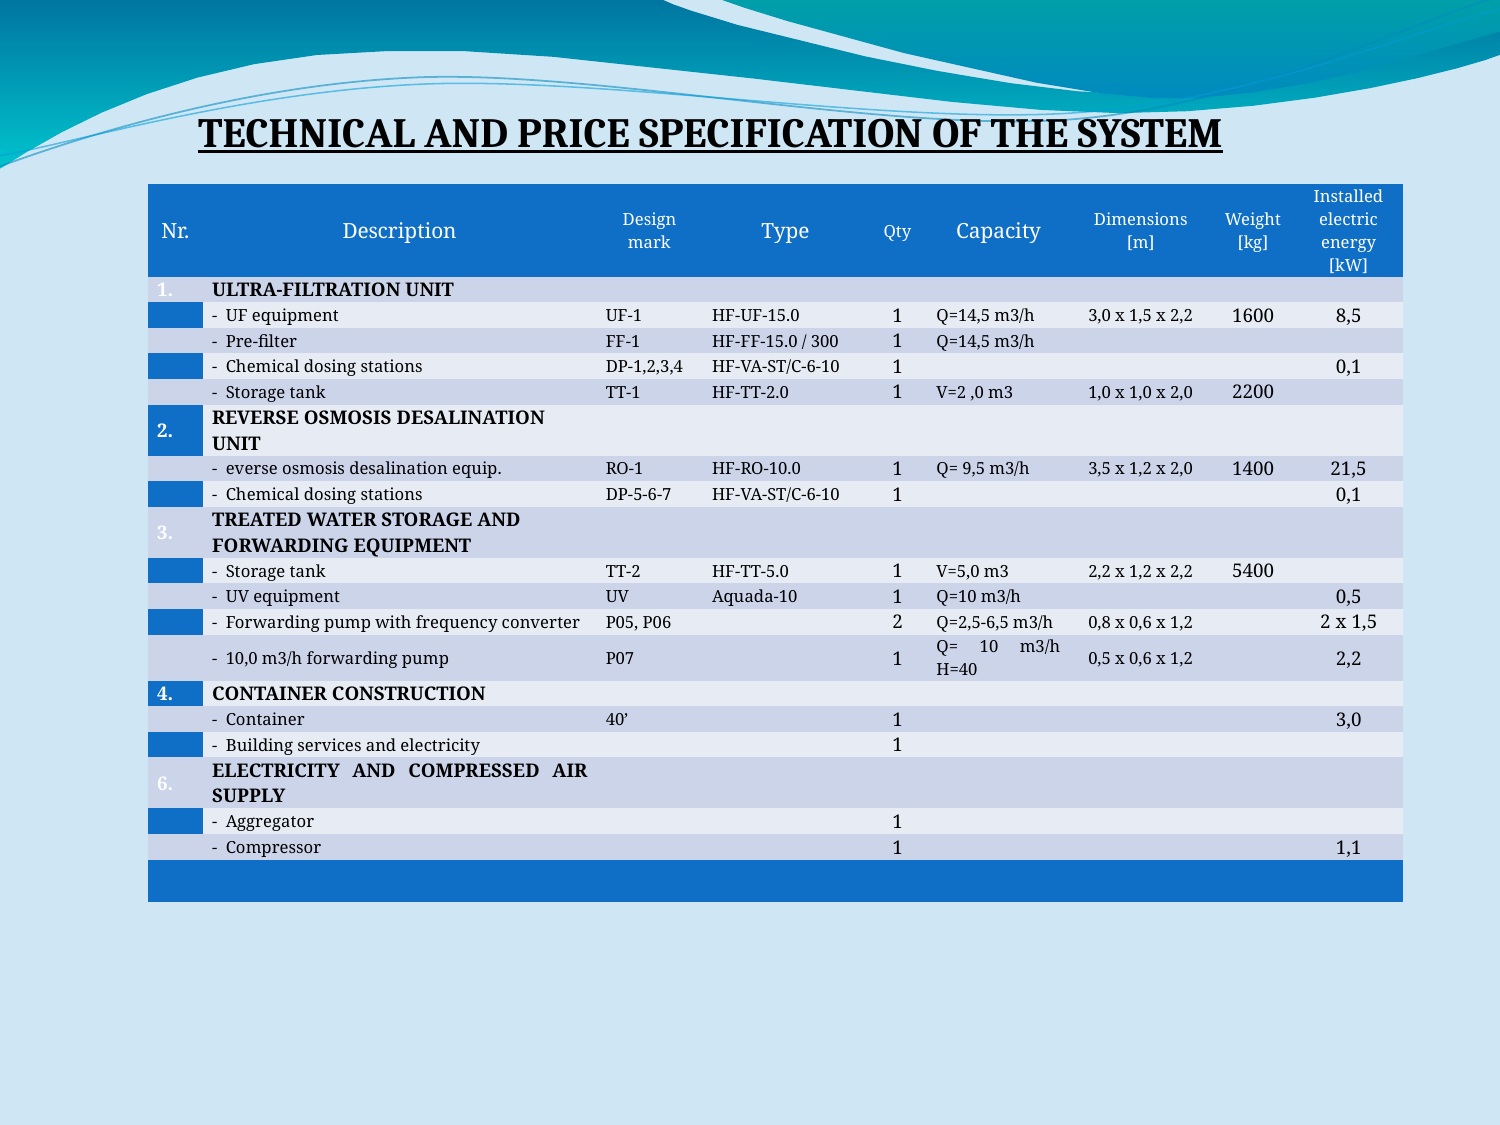

TECHNICAL AND PRICE SPECIFICATION OF THE SYSTEM
| Nr. | Description | Design mark | Type | Qty | Capacity | Dimensions [m] | Weight [kg] | Installed electric energy [kW] |
| --- | --- | --- | --- | --- | --- | --- | --- | --- |
| 1. | ULTRA-FILTRATION UNIT | | | | | | | |
| | - UF equipment | UF-1 | HF-UF-15.0 | 1 | Q=14,5 m3/h | 3,0 x 1,5 x 2,2 | 1600 | 8,5 |
| | - Pre-filter | FF-1 | HF-FF-15.0 / 300 | 1 | Q=14,5 m3/h | | | |
| | - Chemical dosing stations | DP-1,2,3,4 | HF-VA-ST/C-6-10 | 1 | | | | 0,1 |
| | - Storage tank | TT-1 | HF-TT-2.0 | 1 | V=2 ,0 m3 | 1,0 x 1,0 x 2,0 | 2200 | |
| 2. | REVERSE OSMOSIS DESALINATION UNIT | | | | | | | |
| | - everse osmosis desalination equip. | RO-1 | HF-RO-10.0 | 1 | Q= 9,5 m3/h | 3,5 x 1,2 x 2,0 | 1400 | 21,5 |
| | - Chemical dosing stations | DP-5-6-7 | HF-VA-ST/C-6-10 | 1 | | | | 0,1 |
| 3. | TREATED WATER STORAGE AND FORWARDING EQUIPMENT | | | | | | | |
| | - Storage tank | TT-2 | HF-TT-5.0 | 1 | V=5,0 m3 | 2,2 x 1,2 x 2,2 | 5400 | |
| | - UV equipment | UV | Aquada-10 | 1 | Q=10 m3/h | | | 0,5 |
| | - Forwarding pump with frequency converter | P05, P06 | | 2 | Q=2,5-6,5 m3/h | 0,8 x 0,6 x 1,2 | | 2 x 1,5 |
| | - 10,0 m3/h forwarding pump | P07 | | 1 | Q= 10 m3/h H=40 | 0,5 x 0,6 x 1,2 | | 2,2 |
| 4. | CONTAINER CONSTRUCTION | | | | | | | |
| | - Container | 40’ | | 1 | | | | 3,0 |
| | - Building services and electricity | | | 1 | | | | |
| 6. | ELECTRICITY AND COMPRESSED AIR SUPPLY | | | | | | | |
| | - Aggregator | | | 1 | | | | |
| | - Compressor | | | 1 | | | | 1,1 |
| | | | | | | | | |